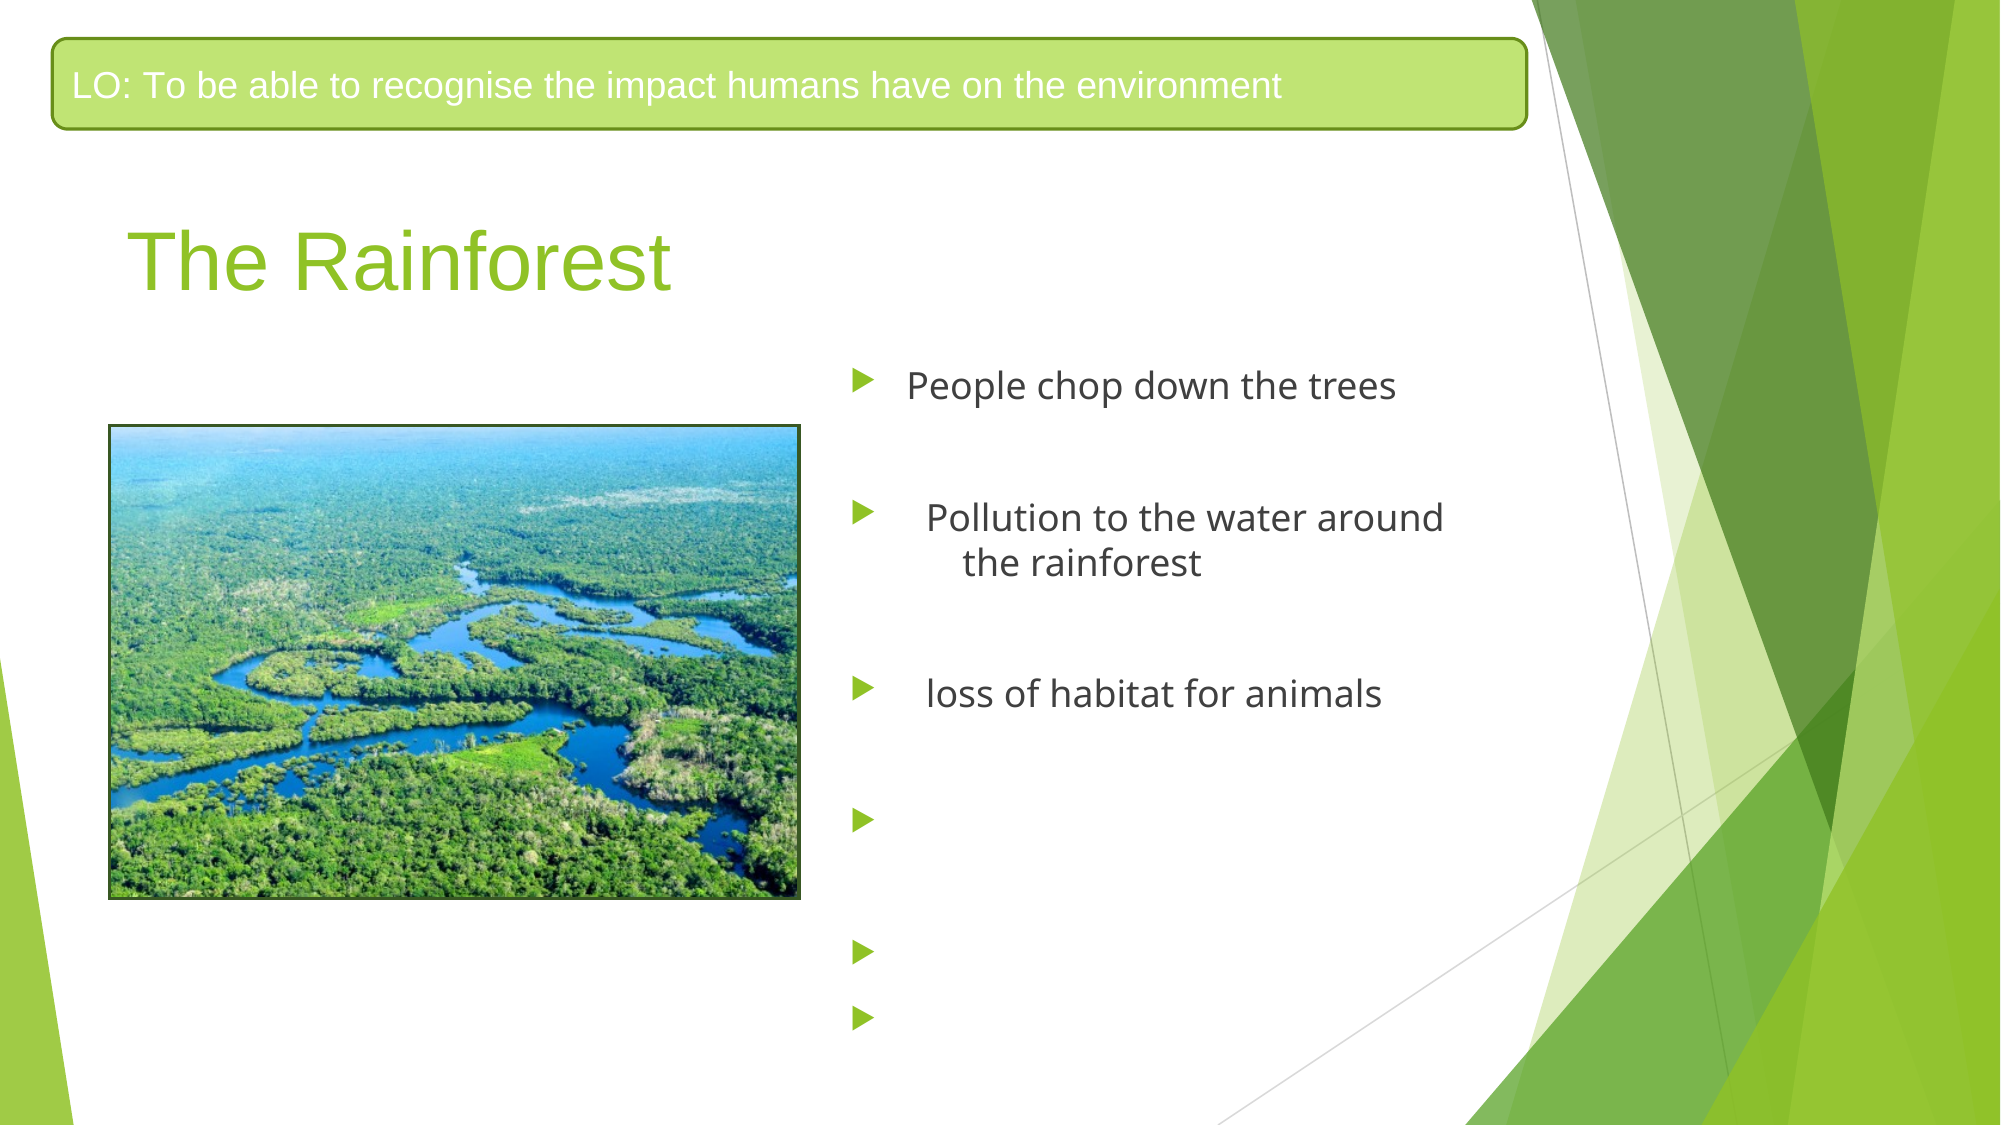

LO: To be able to recognise the impact humans have on the environment
# The Rainforest
People chop down the trees
 Pollution to the water around the rainforest
 loss of habitat for animals